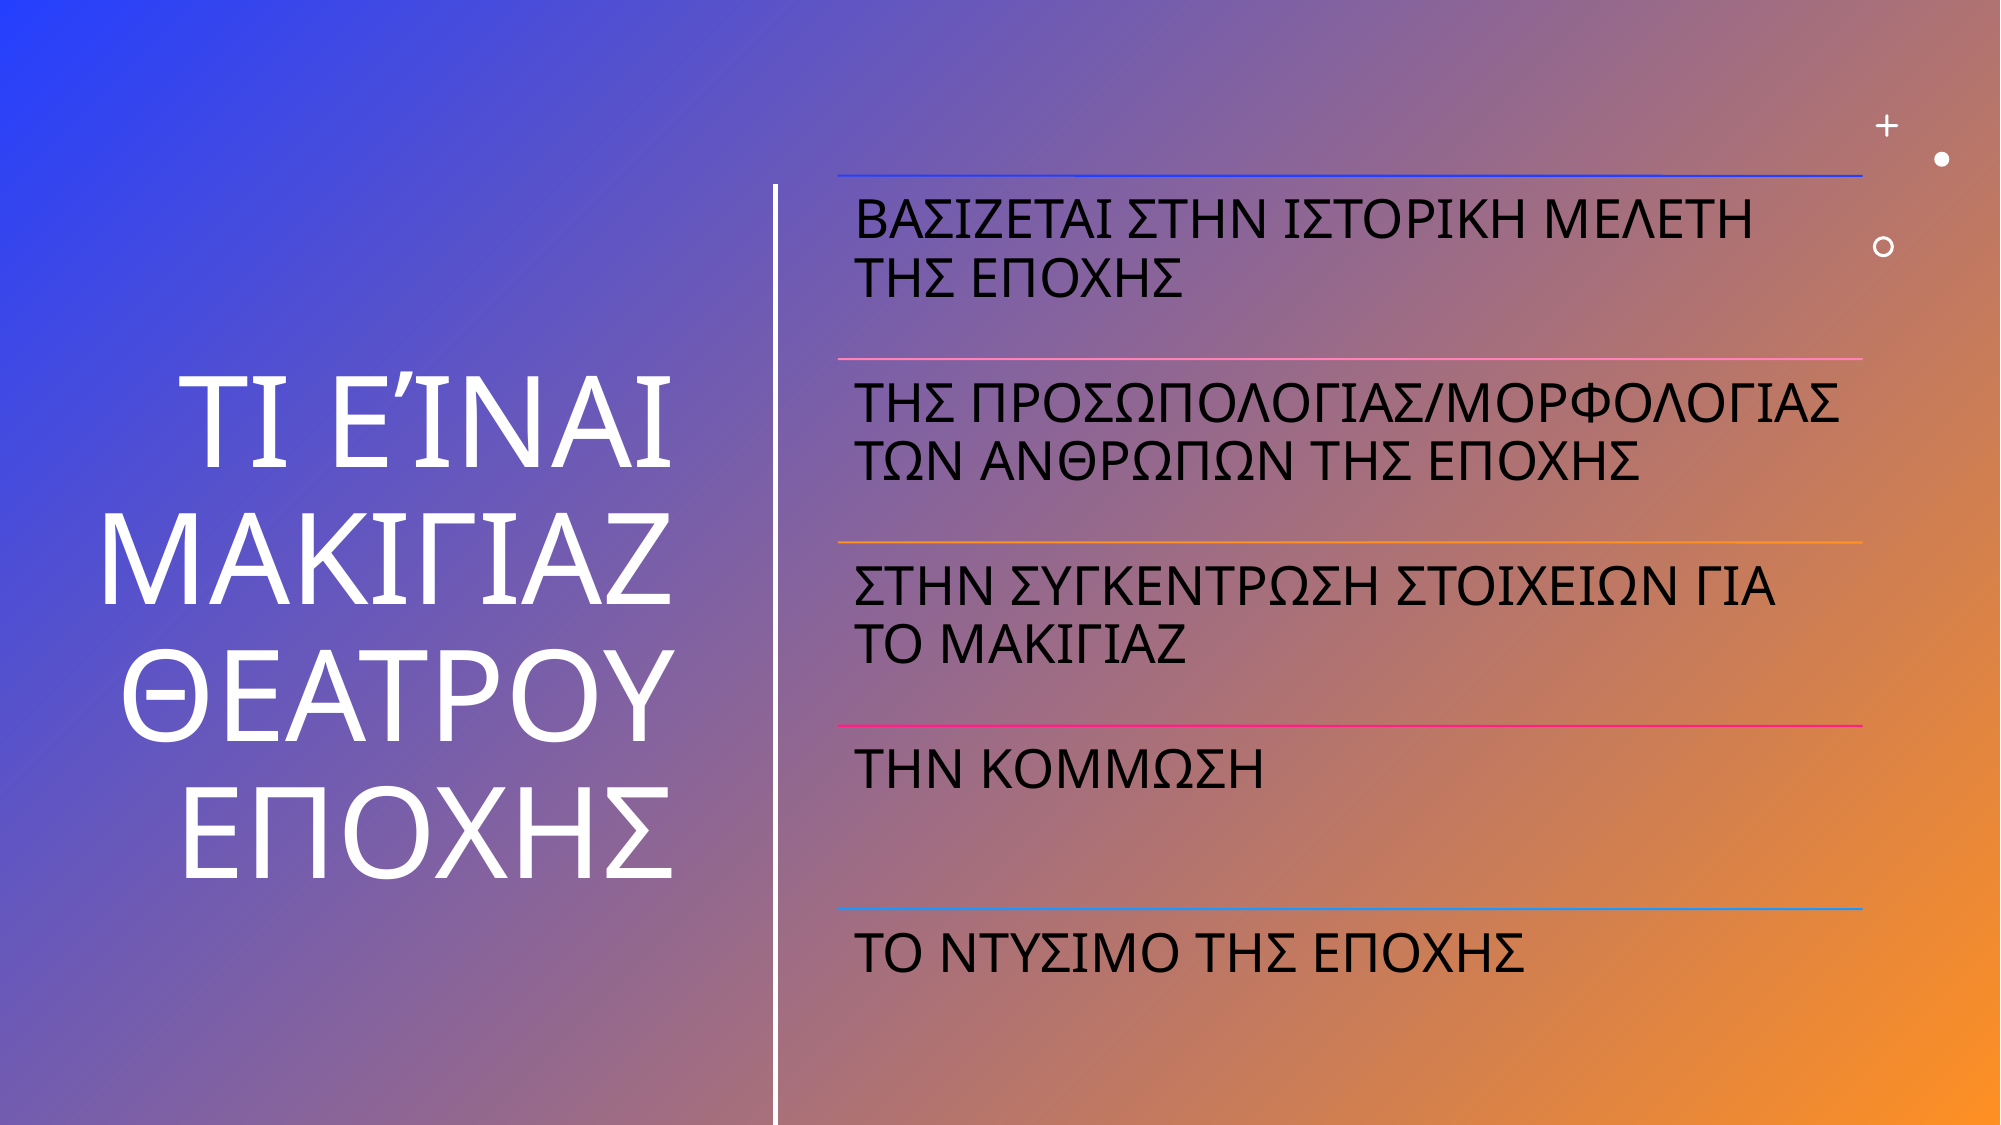

# ΤΙ ΕΊΝΑΙ ΜΑΚΙΓΙΑΖ ΘΕΑΤΡΟΥ ΕΠΟΧΗΣ
ΒΑΣΙΖΕΤΑΙ ΣΤΗΝ ΙΣΤΟΡΙΚΗ ΜΕΛΕΤΗ ΤΗΣ ΕΠΟΧΗΣ
ΤΗΣ ΠΡΟΣΩΠΟΛΟΓΙΑΣ/ΜΟΡΦΟΛΟΓΙΑΣ ΤΩΝ ΑΝΘΡΩΠΩΝ ΤΗΣ ΕΠΟΧΗΣ
ΣΤΗΝ ΣΥΓΚΕΝΤΡΩΣΗ ΣΤΟΙΧΕΙΩΝ ΓΙΑ ΤΟ ΜΑΚΙΓΙΑΖ
ΤΗΝ ΚΟΜΜΩΣΗ
ΤΟ ΝΤΥΣΙΜΟ ΤΗΣ ΕΠΟΧΗΣ